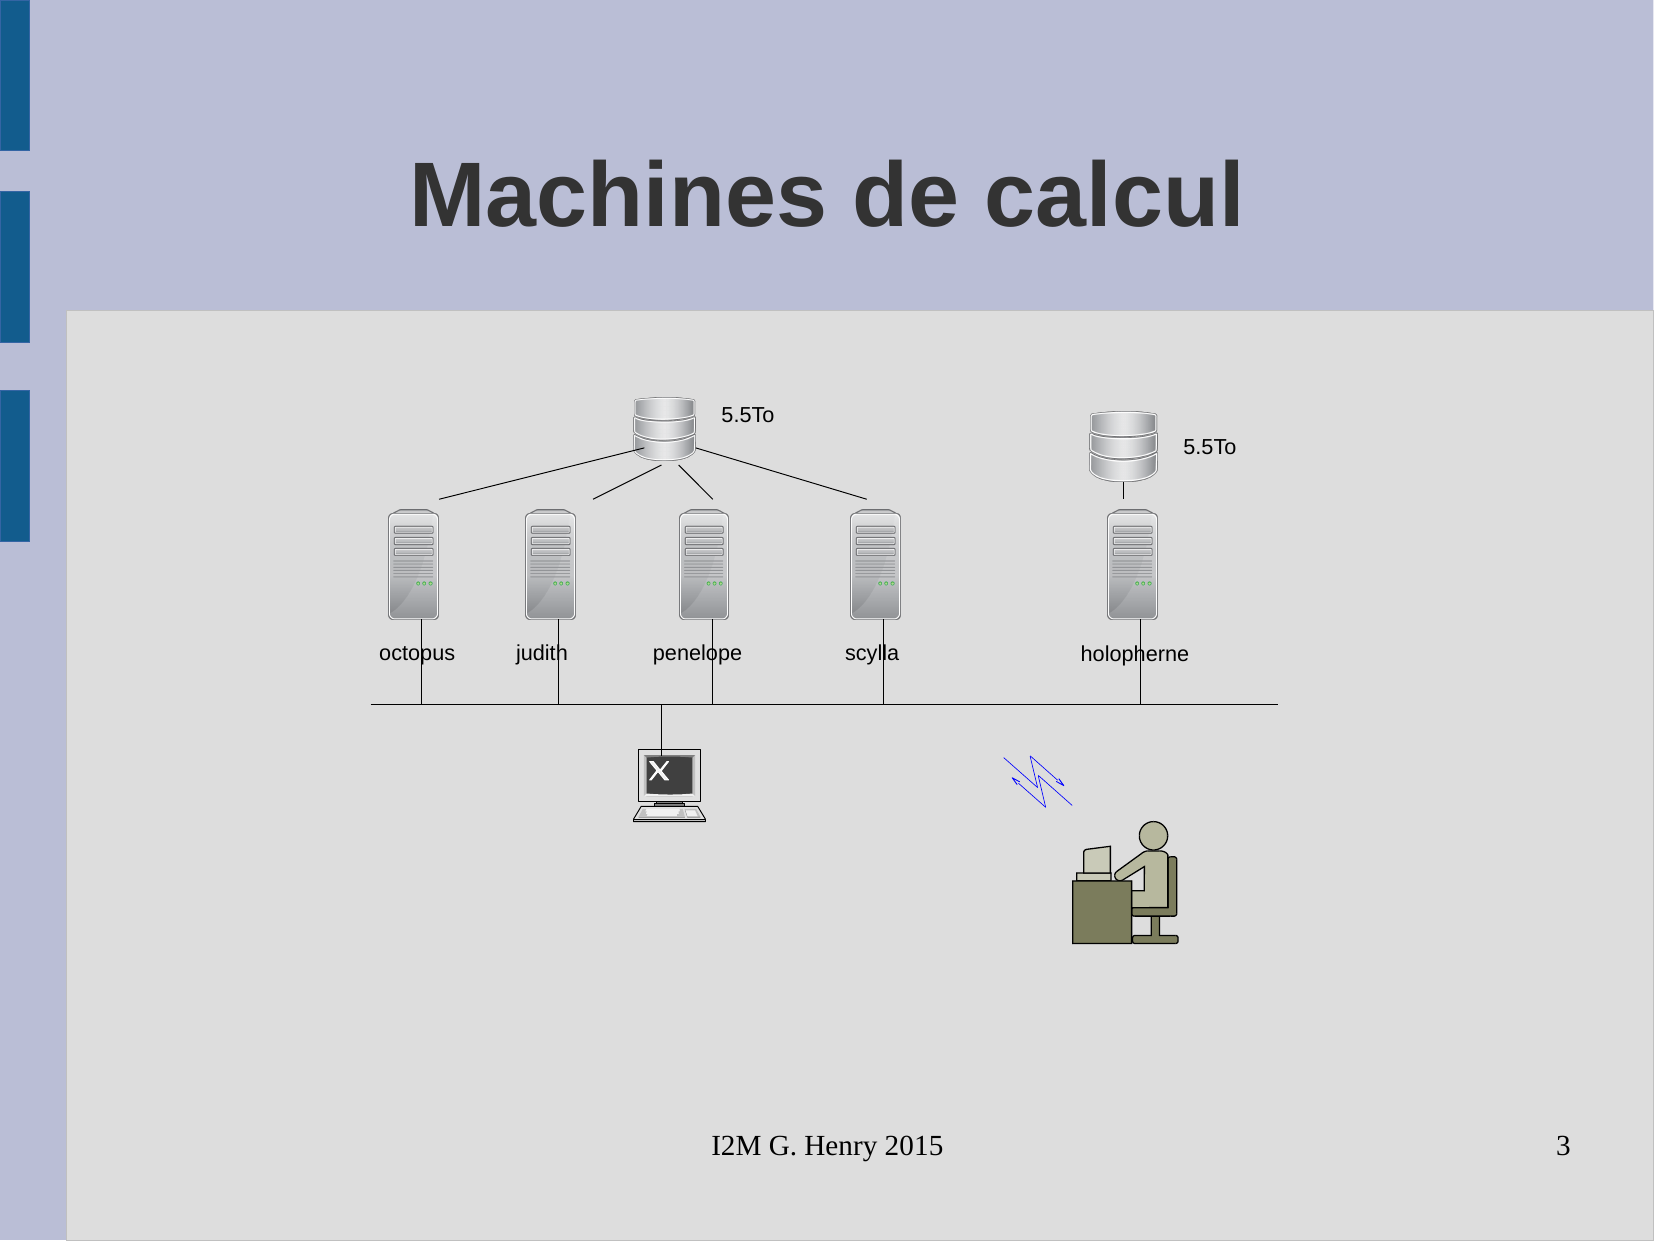

# Machines de calcul
I2M G. Henry 2015
3